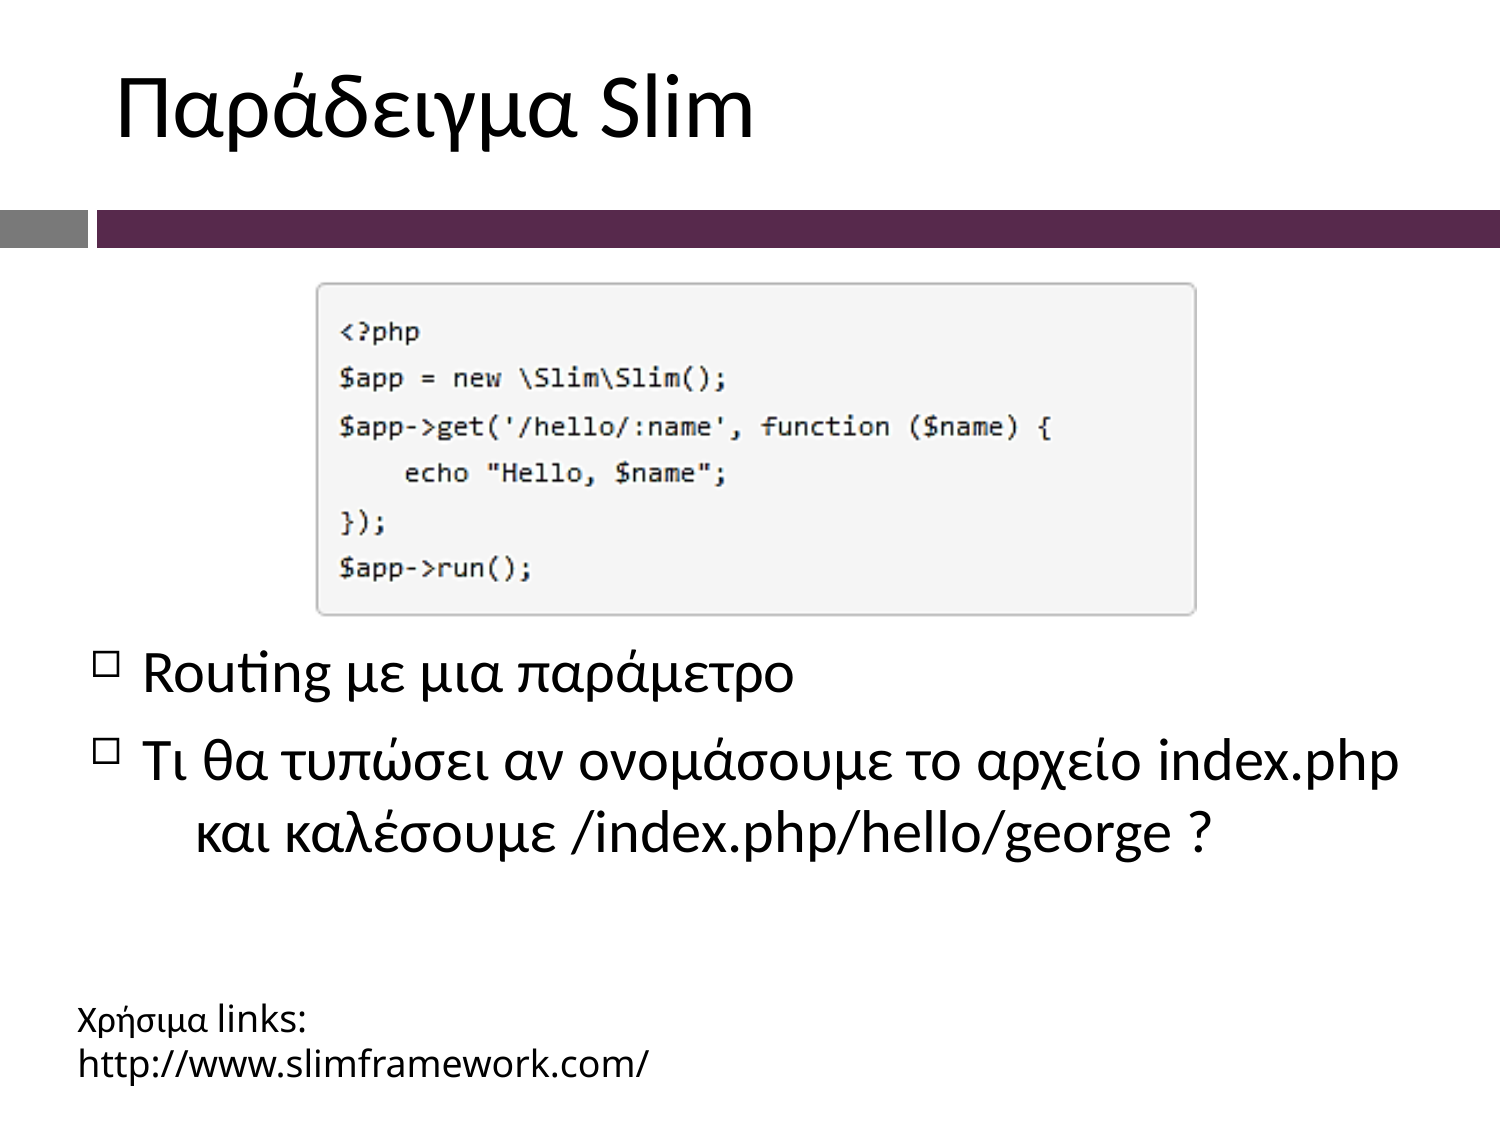

# Παράδειγμα Slim
Routing με μια παράμετρο
Τι θα τυπώσει αν ονομάσουμε το αρχείο index.php και καλέσουμε /index.php/hello/george ?
Χρήσιμα links:
http://www.slimframework.com/